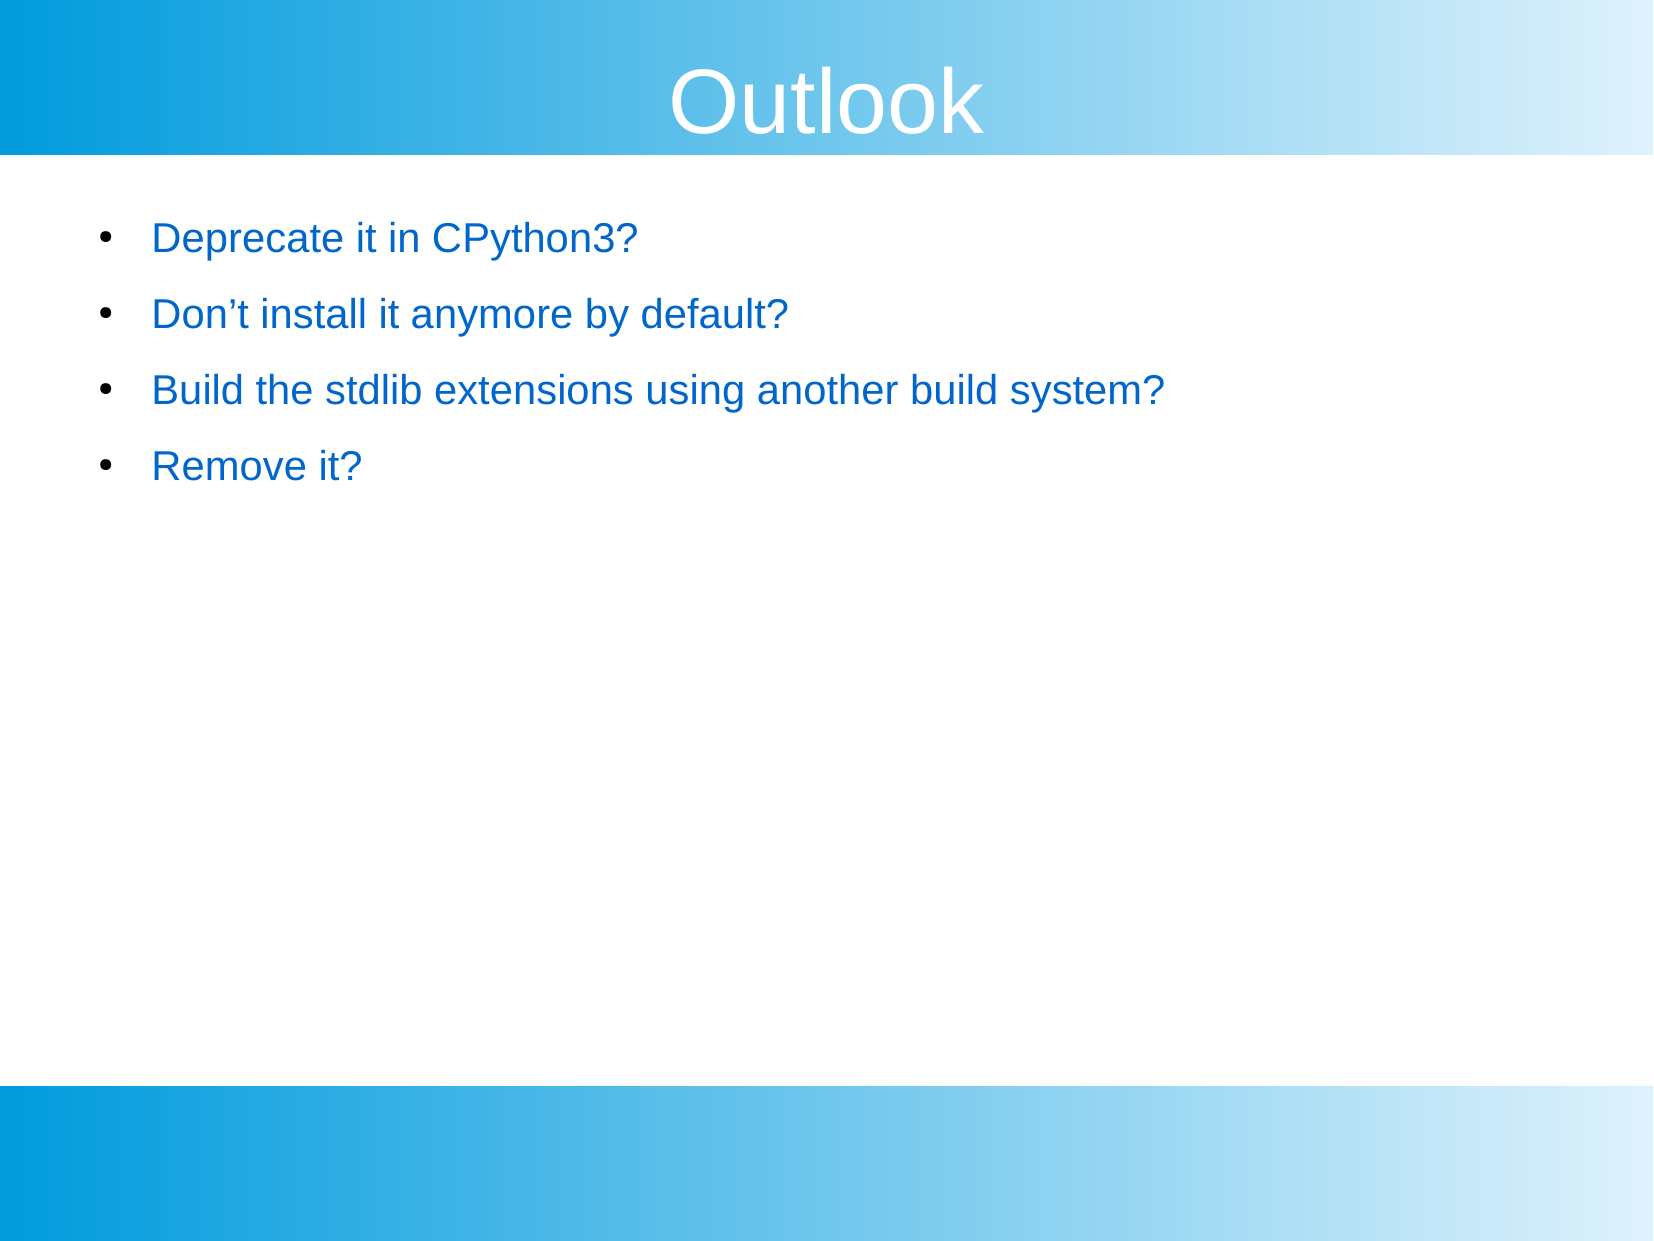

# Outlook
Deprecate it in CPython3?
Don’t install it anymore by default?
Build the stdlib extensions using another build system?
Remove it?